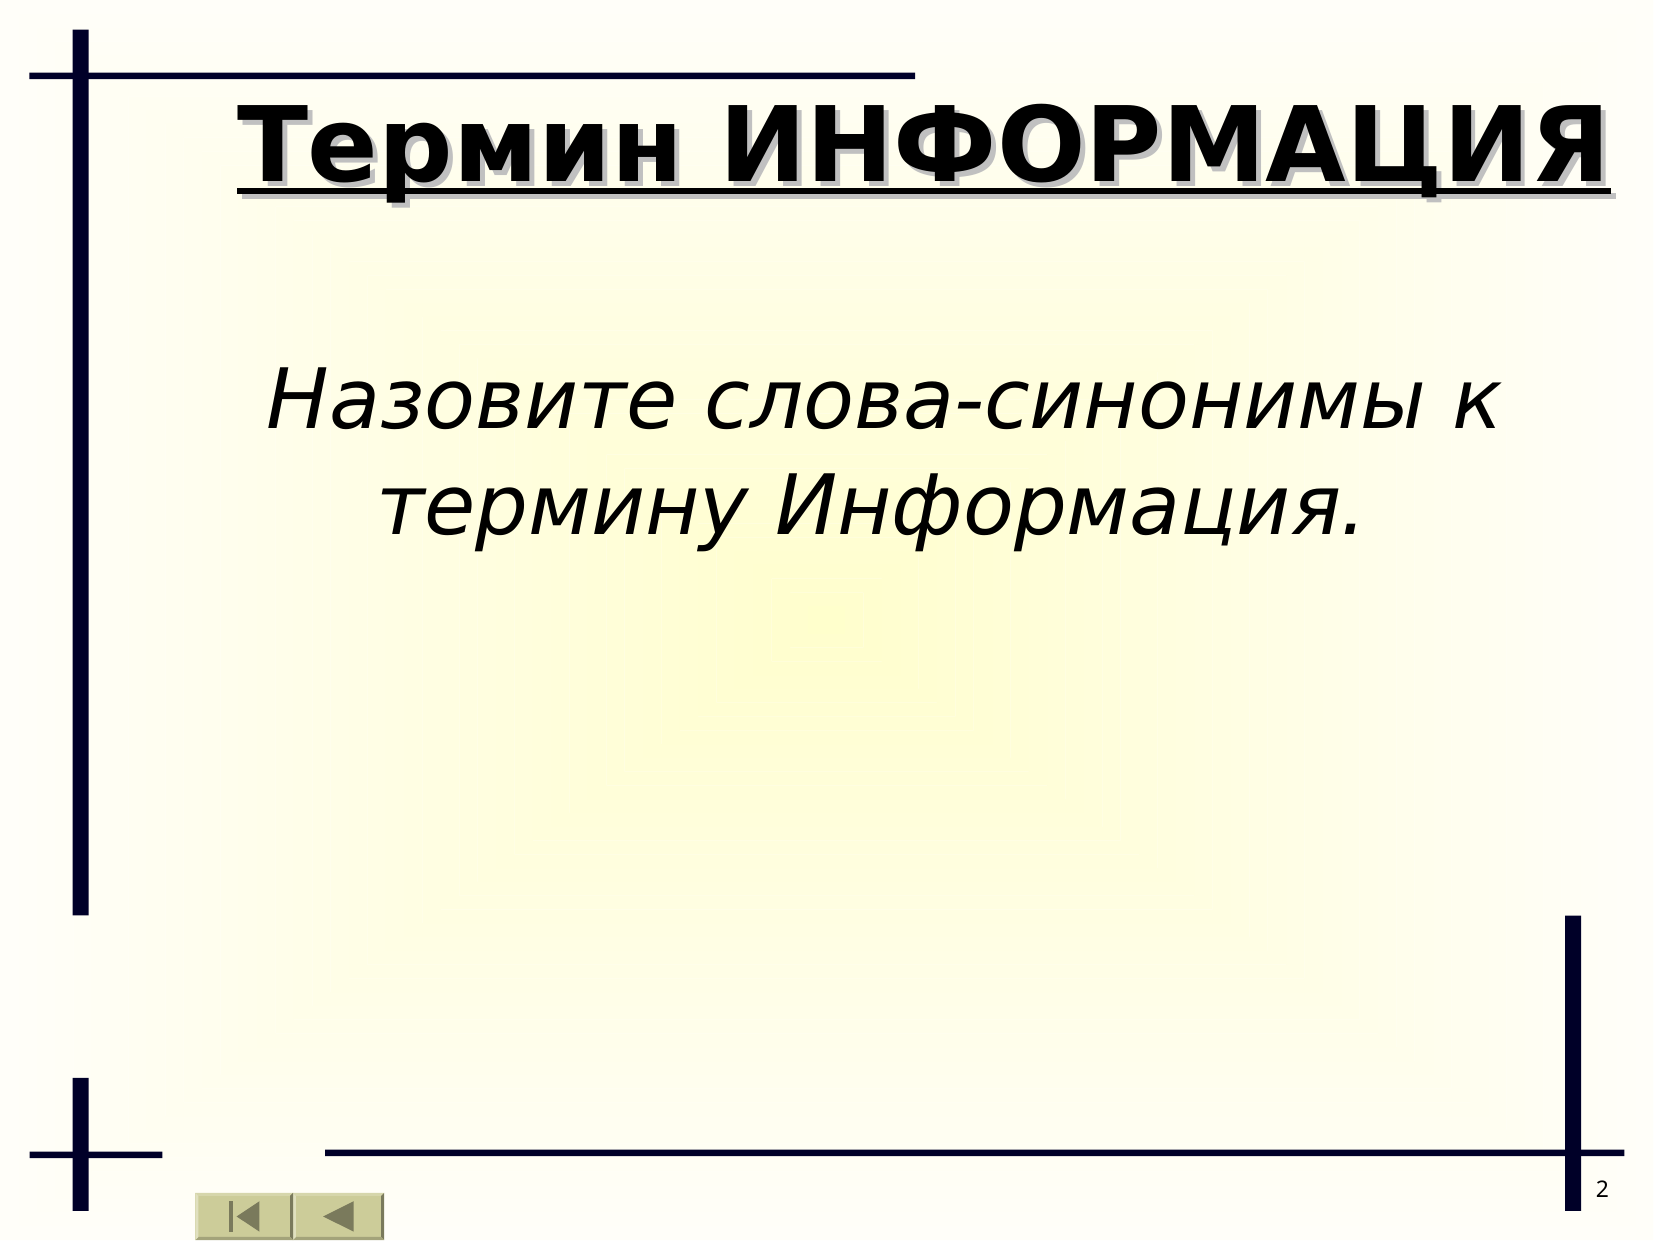

Термин ИНФОРМАЦИЯ
Назовите слова-синонимы к термину Информация.